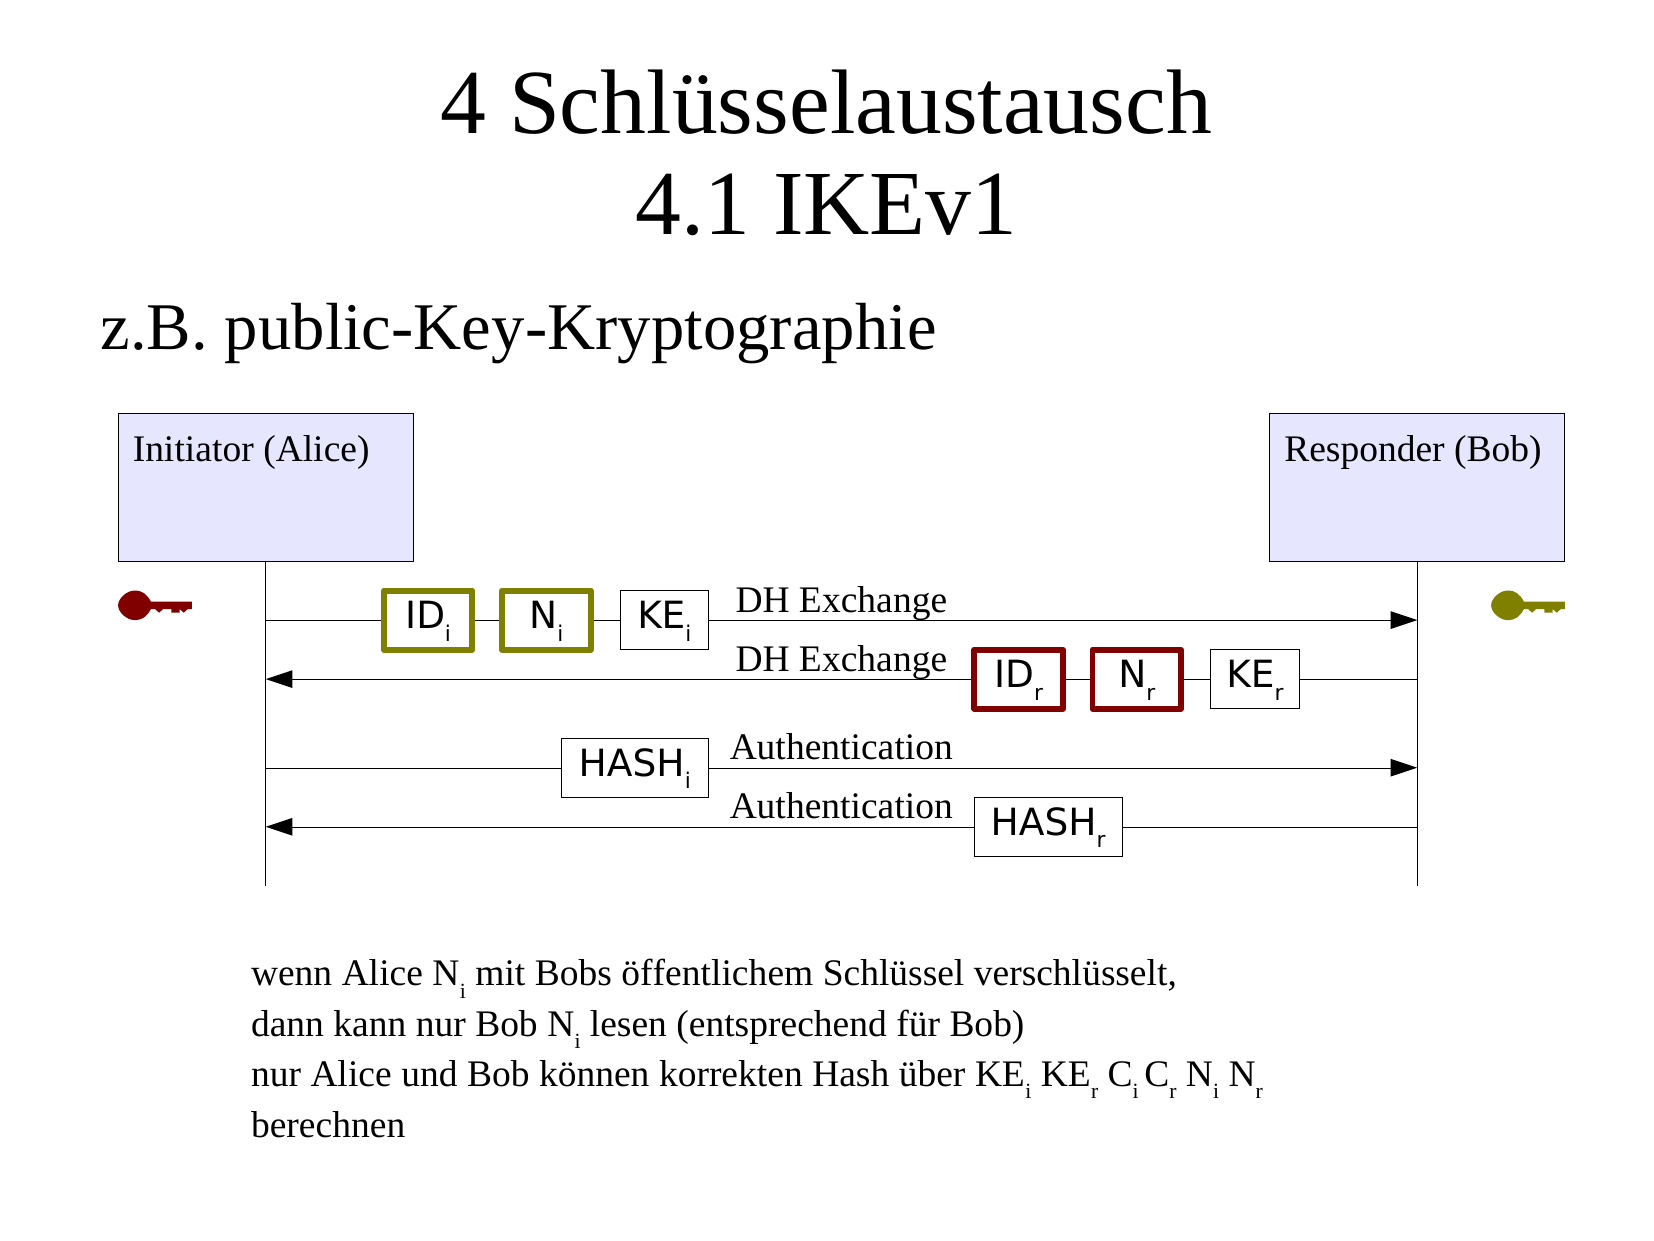

# 4 Schlüsselaustausch 4.1 IKEv1
z.B. public-Key-Kryptographie
Initiator (Alice)
Responder (Bob)
IDi
Ni
KEi
DH Exchange
DH Exchange
IDr
Nr
KEr
HASHi
Authentication
Authentication
HASHr
wenn Alice Ni mit Bobs öffentlichem Schlüssel verschlüsselt,
dann kann nur Bob Ni lesen (entsprechend für Bob)
nur Alice und Bob können korrekten Hash über KEi KEr Ci Cr Ni Nr
berechnen